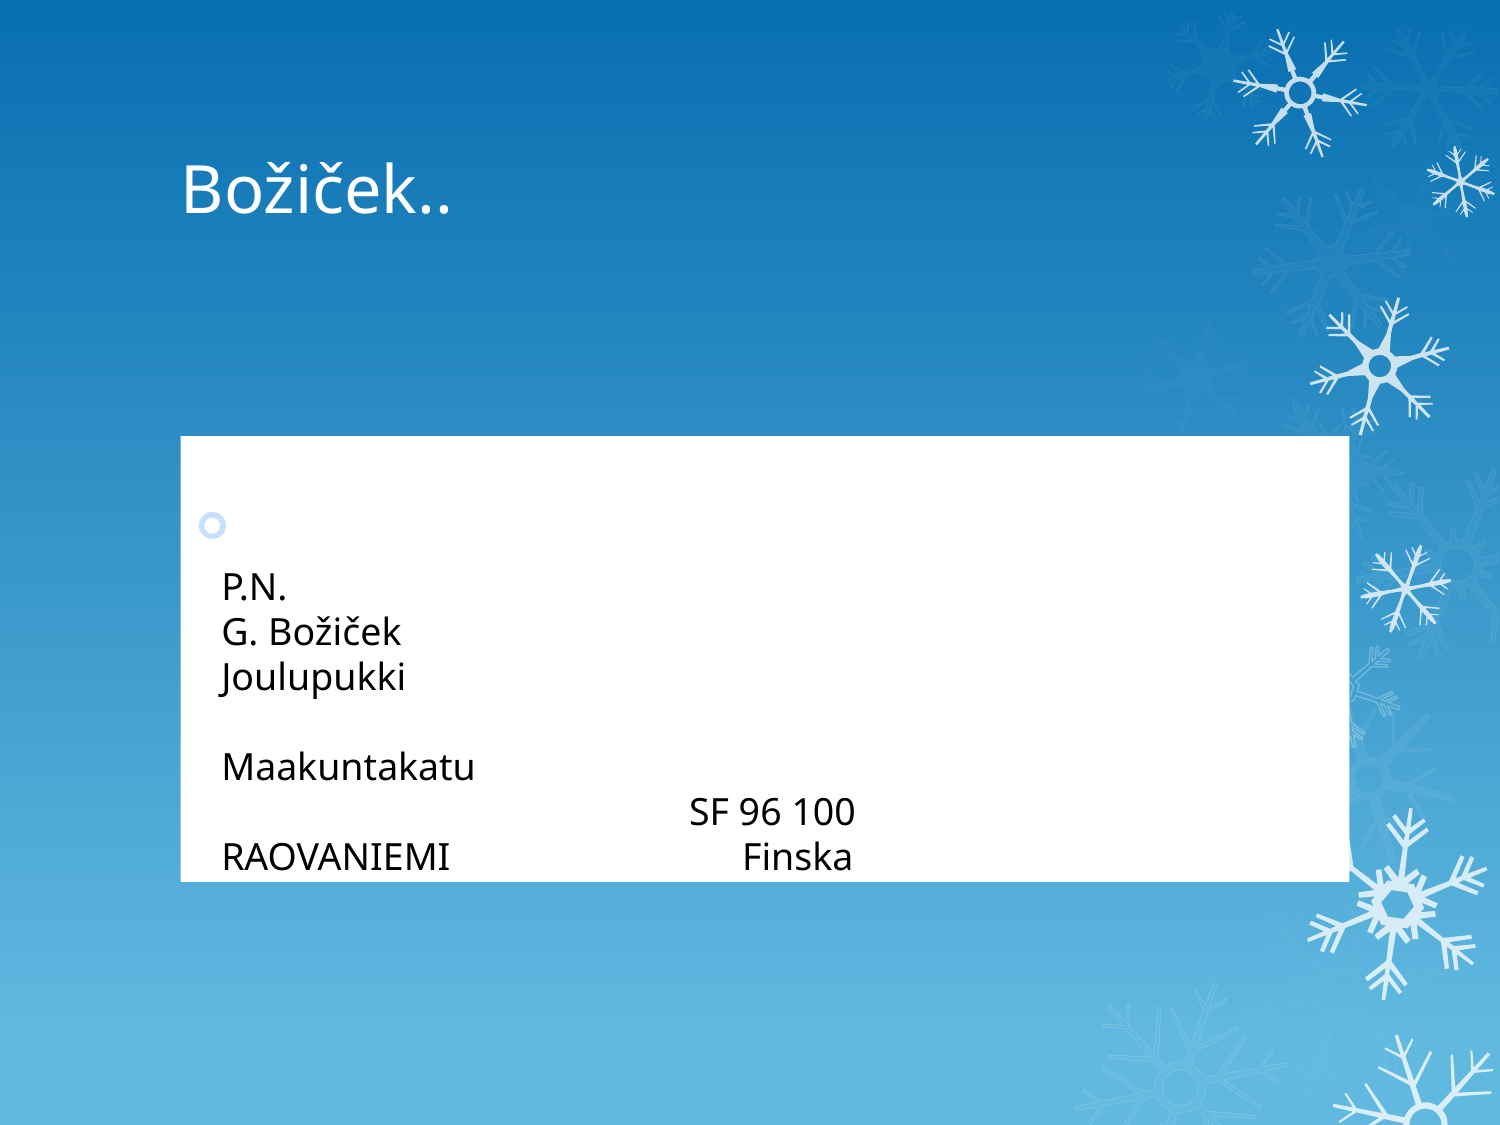

# Božiček..
Božiček izhaja prav iz Finske, njegov naslov je;
P.N.
G. Božiček
Joulupukki
Maakuntakatu
 SF 96 100
RAOVANIEMI Finska